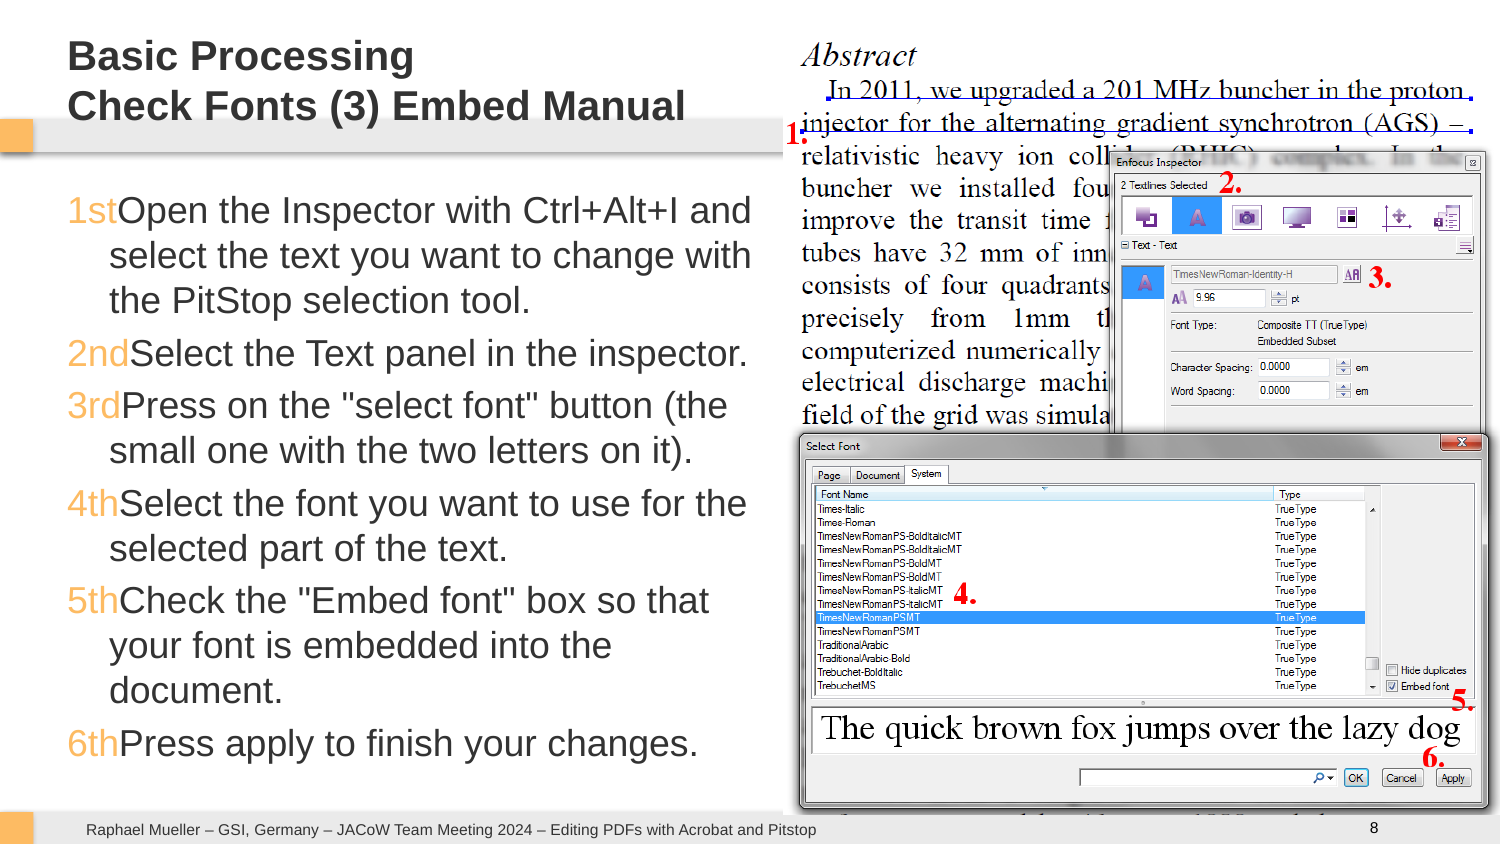

Basic Processing
Check Fonts (3) Embed Manual
# Open the Inspector with Ctrl+Alt+I and select the text you want to change with the PitStop selection tool.
Select the Text panel in the inspector.
Press on the "select font" button (the small one with the two letters on it).
Select the font you want to use for the selected part of the text.
Check the "Embed font" box so that your font is embedded into the document.
Press apply to finish your changes.